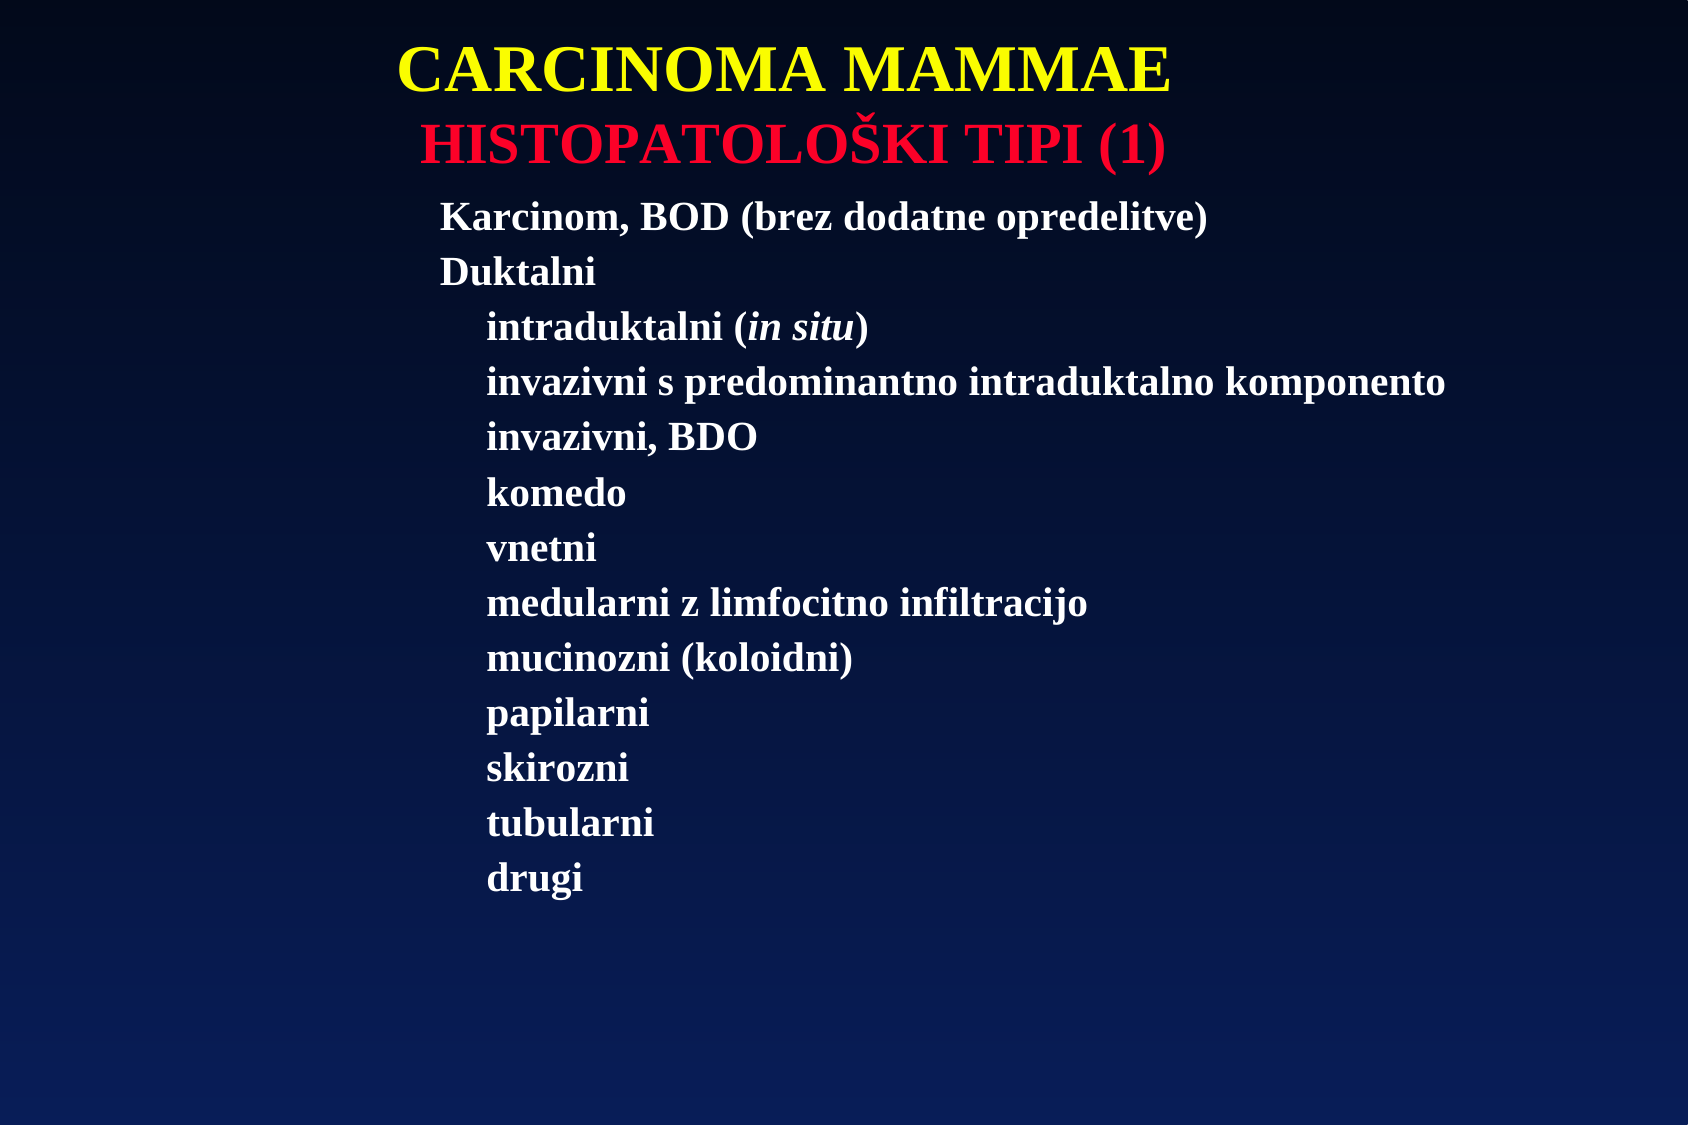

# CARCINOMA MAMMAE HISTOPATOLOŠKI TIPI (1)
Karcinom, BOD (brez dodatne opredelitve)
Duktalni
	intraduktalni (in situ)
	invazivni s predominantno intraduktalno komponento
	invazivni, BDO
	komedo
	vnetni
	medularni z limfocitno infiltracijo
	mucinozni (koloidni)
	papilarni
	skirozni
	tubularni
	drugi